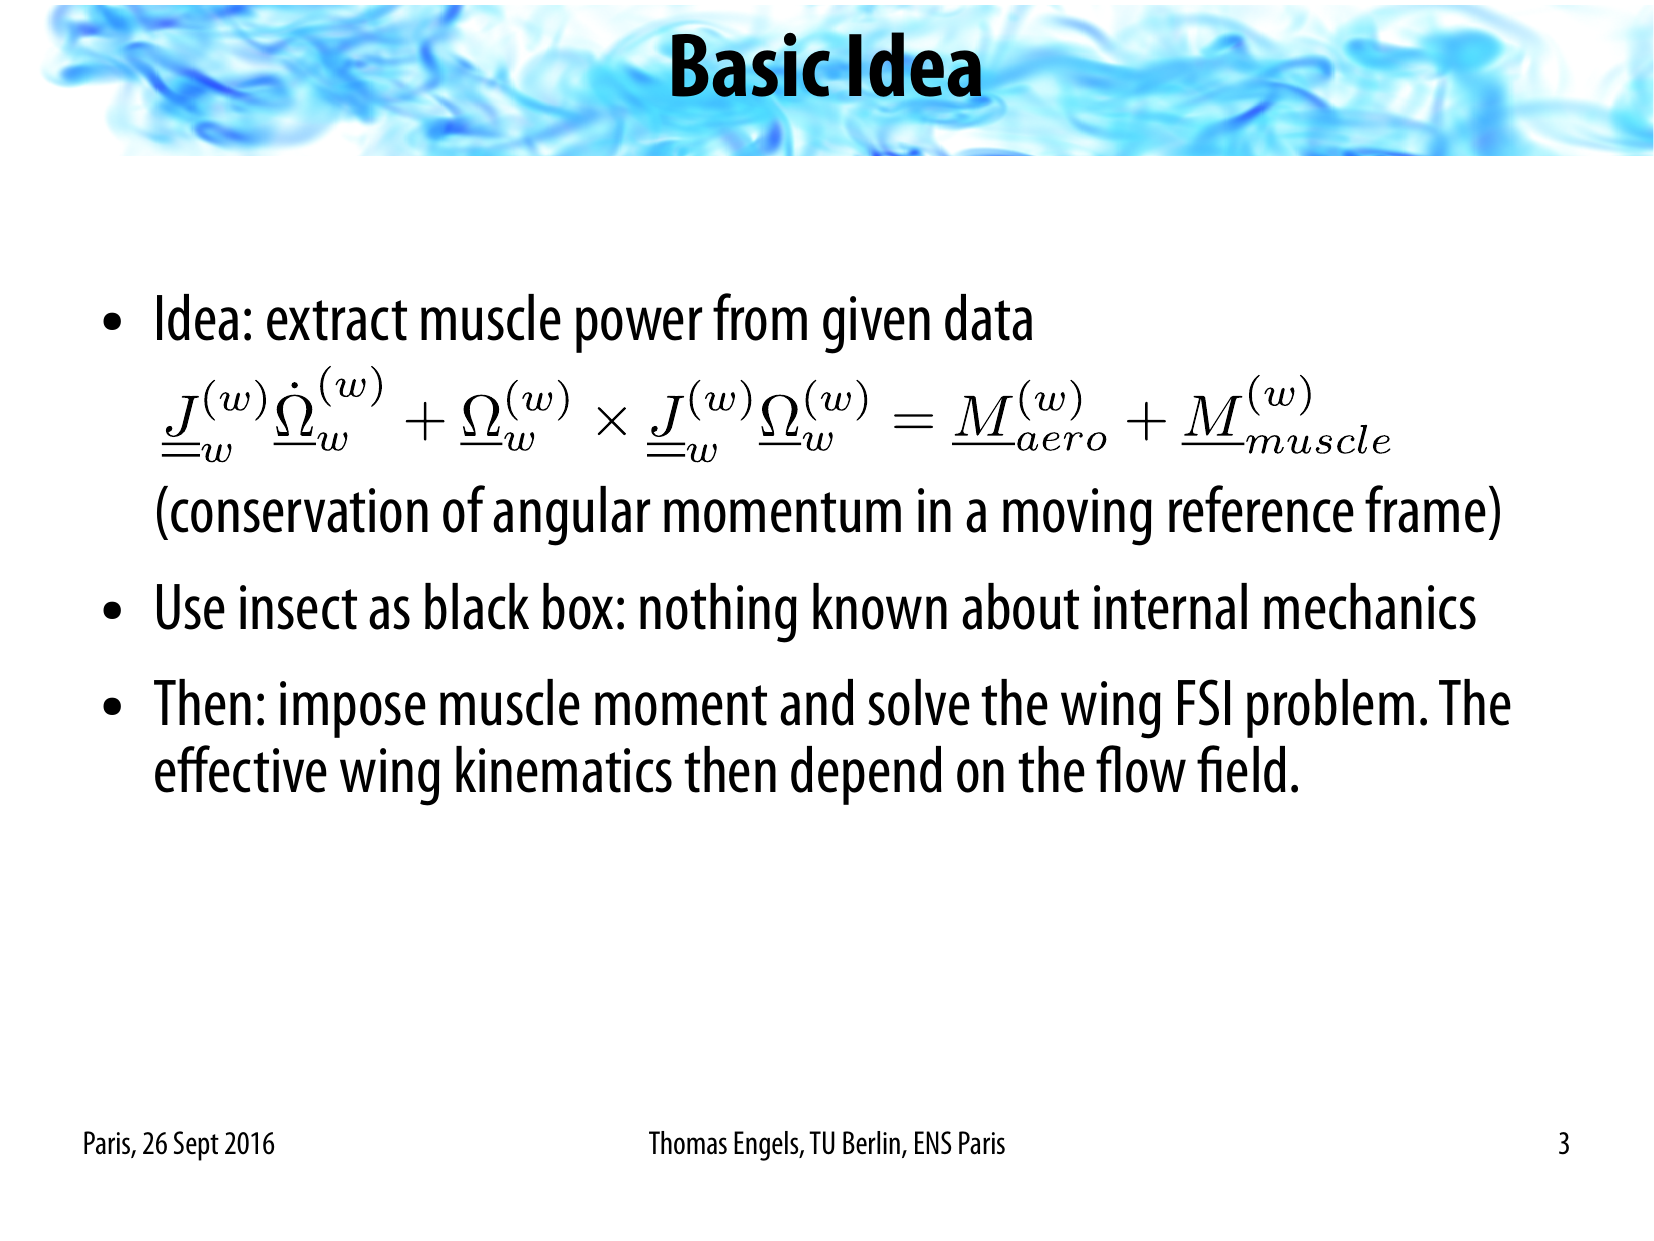

# Basic Idea
Idea: extract muscle power from given data
(conservation of angular momentum in a moving reference frame)
Use insect as black box: nothing known about internal mechanics
Then: impose muscle moment and solve the wing FSI problem. The effective wing kinematics then depend on the flow field.
Paris, 26 Sept 2016
Thomas Engels, TU Berlin, ENS Paris
3